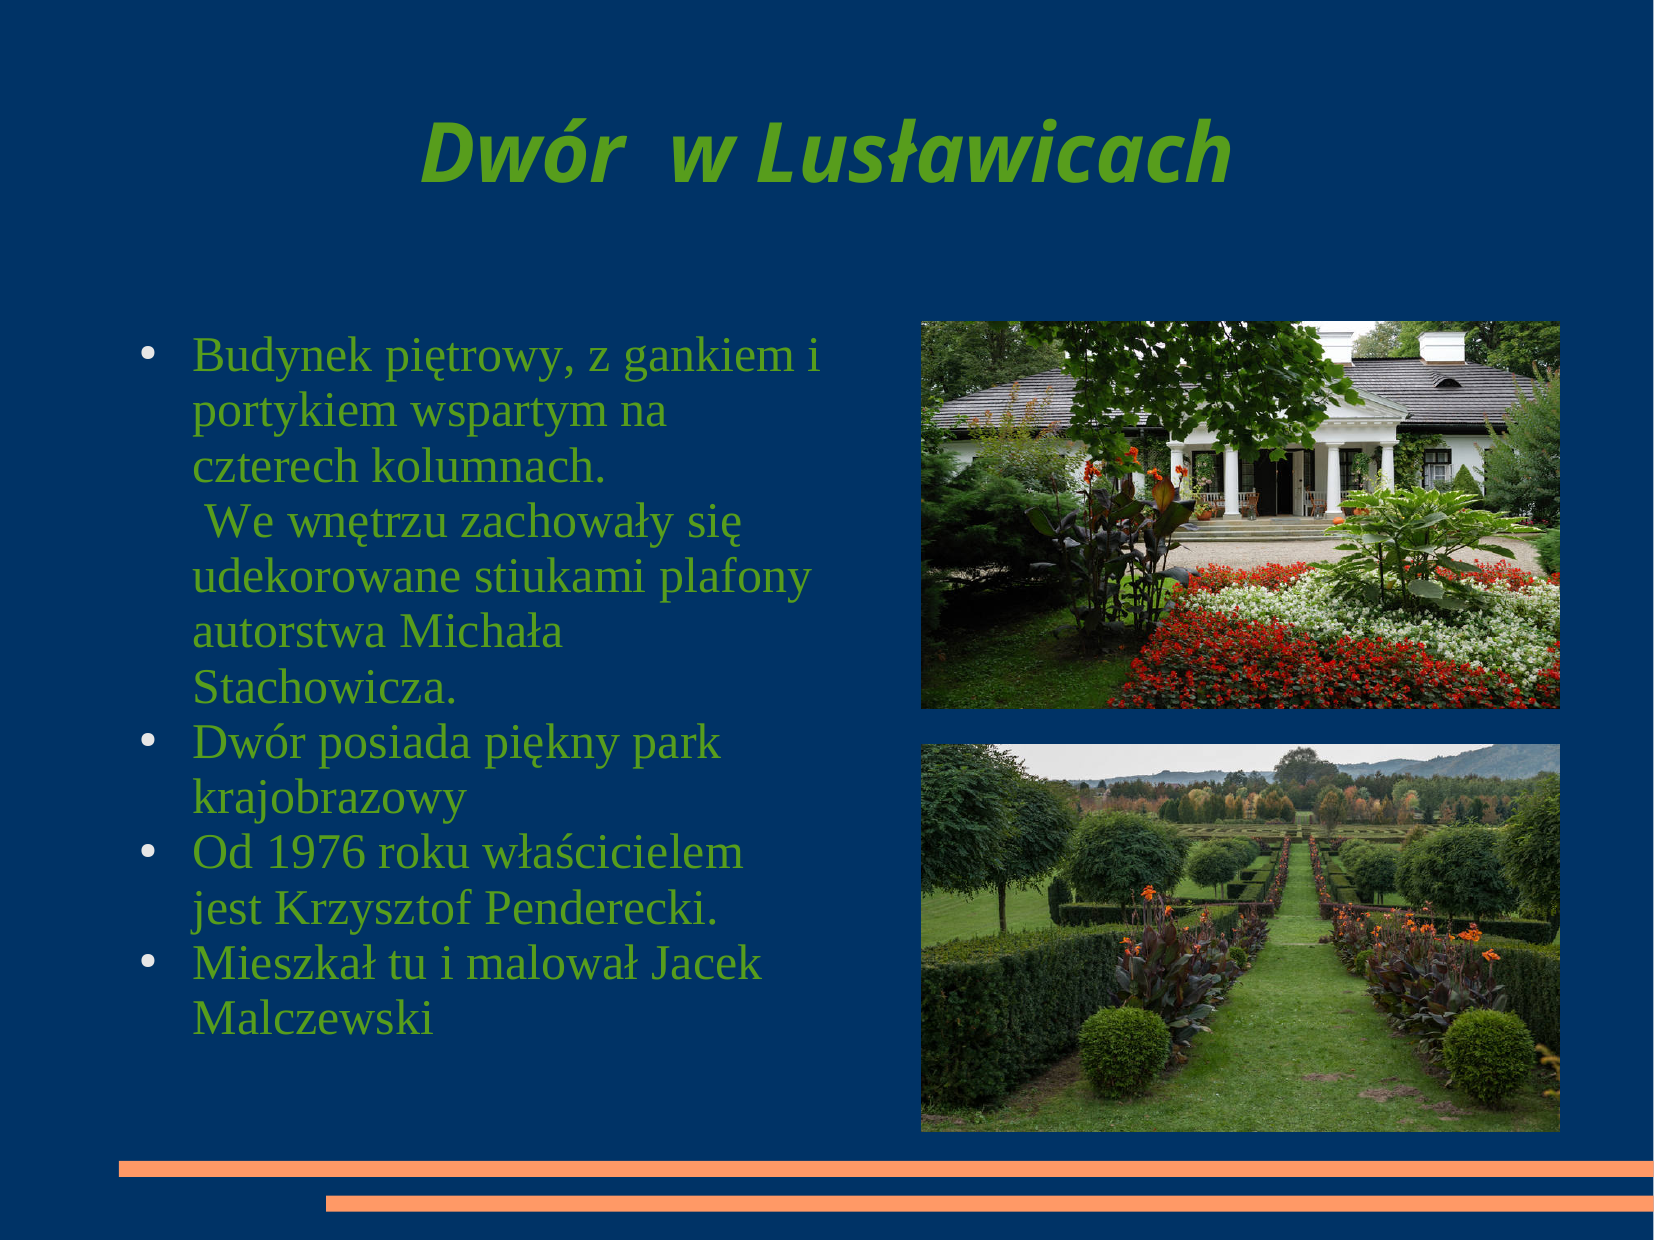

# Dwór w Lusławicach
Budynek piętrowy, z gankiem i portykiem wspartym na czterech kolumnach.
 We wnętrzu zachowały się udekorowane stiukami plafony autorstwa Michała Stachowicza.
Dwór posiada piękny park krajobrazowy
Od 1976 roku właścicielem jest Krzysztof Penderecki.
Mieszkał tu i malował Jacek Malczewski